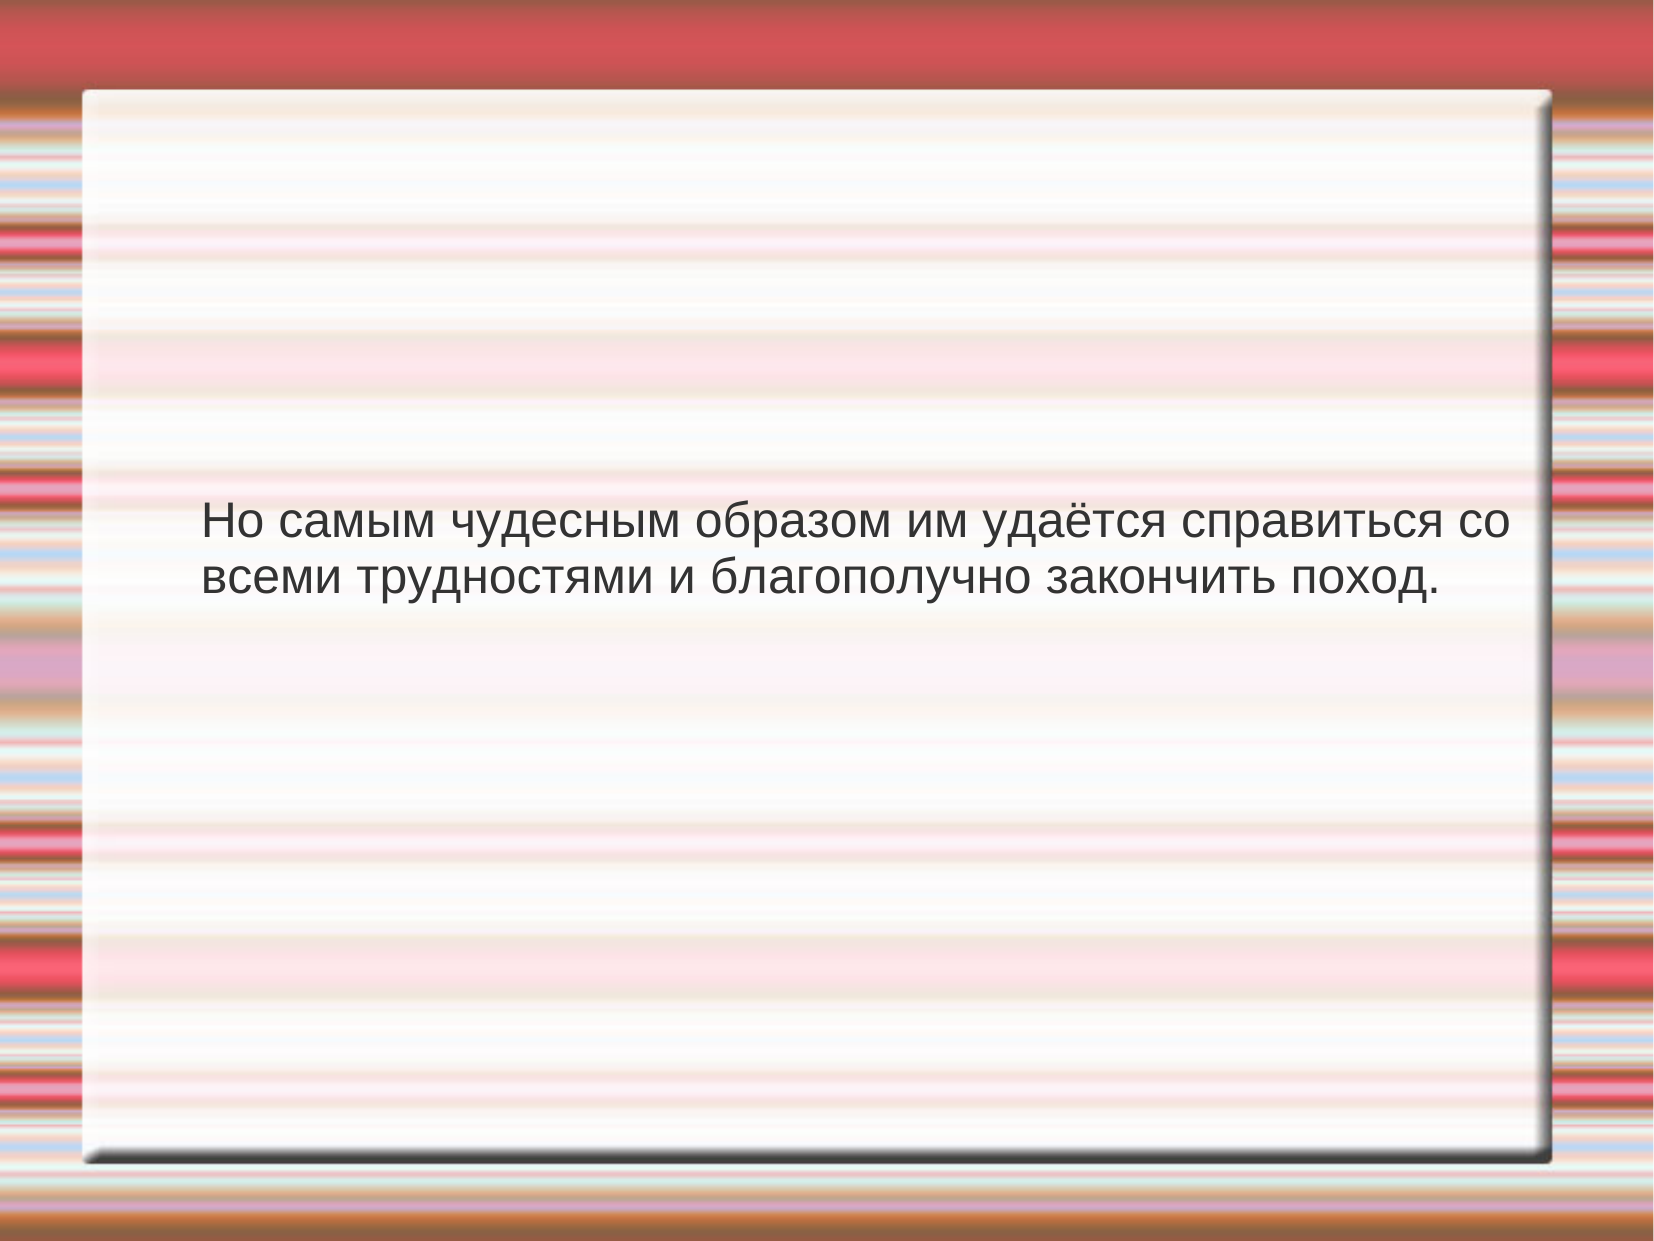

#
Но самым чудесным образом им удаётся справиться со всеми трудностями и благополучно закончить поход.